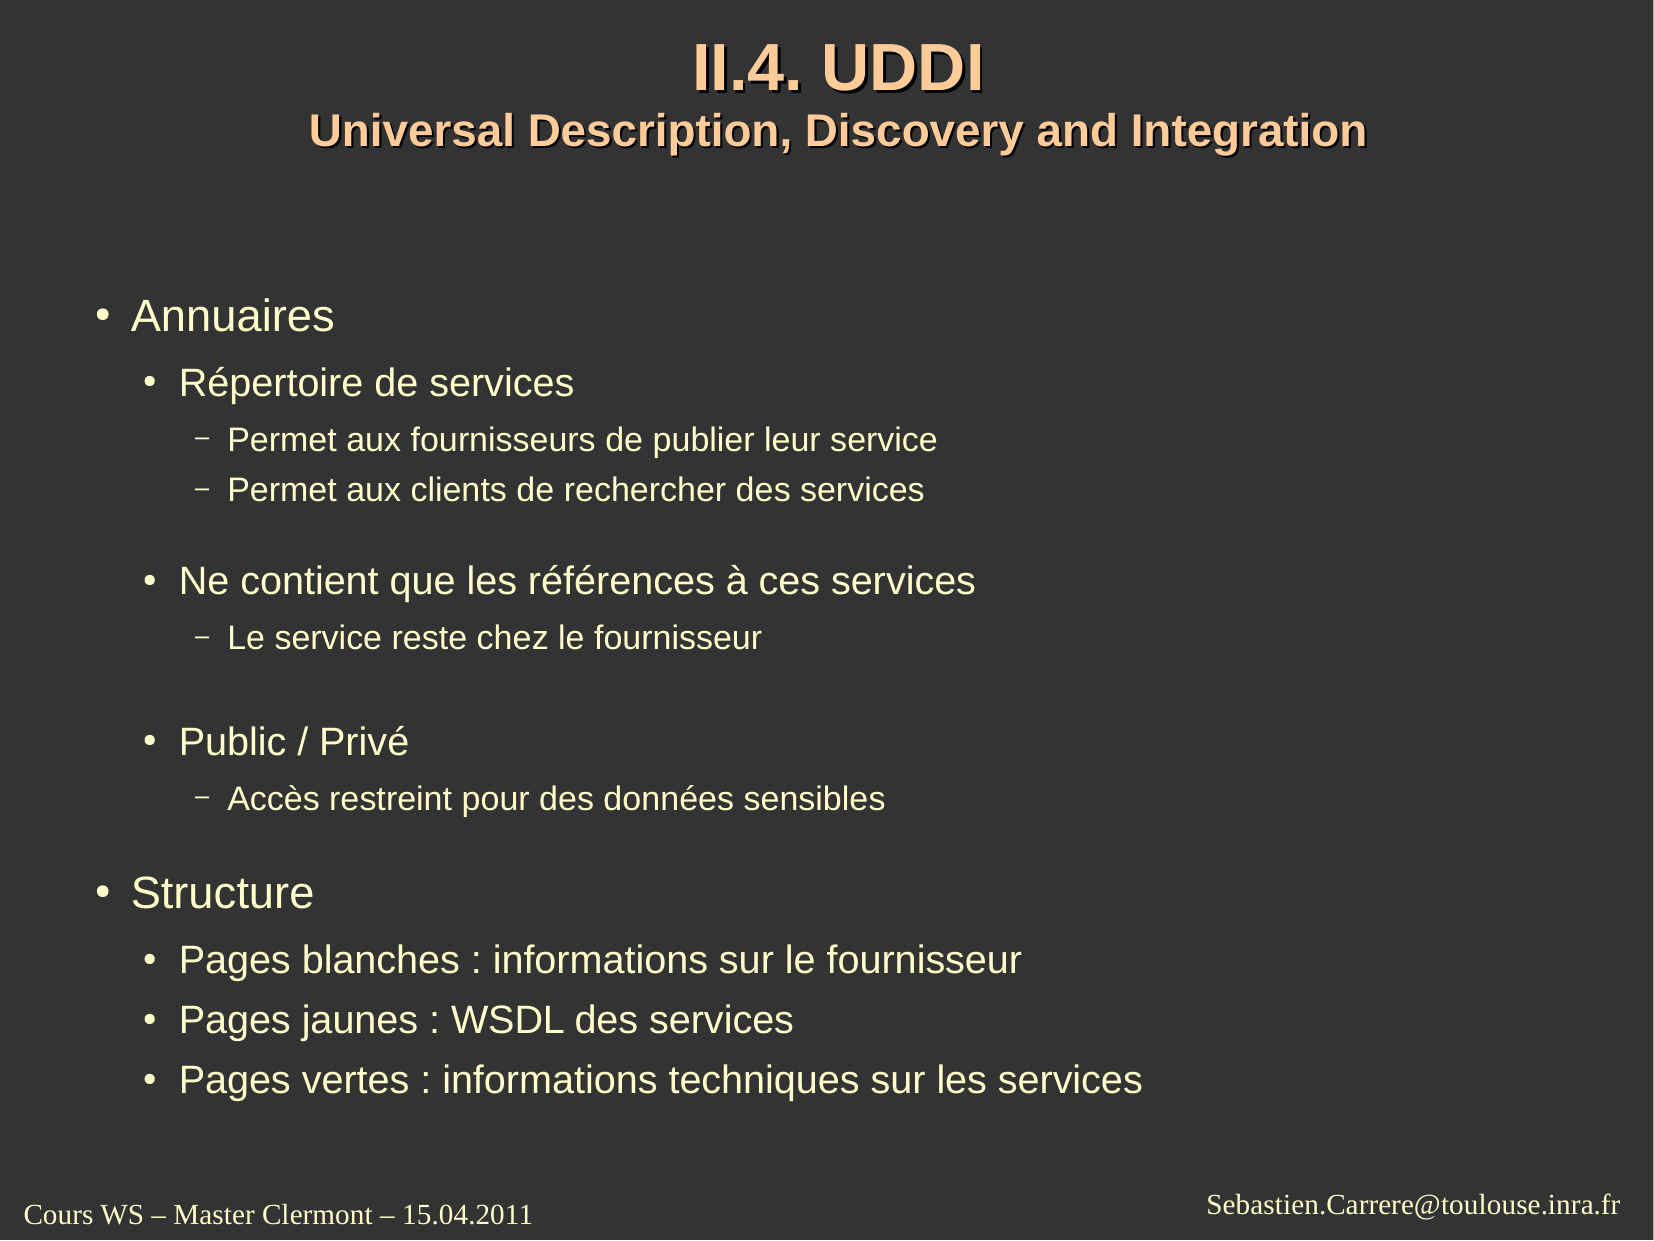

# II.4. UDDI Universal Description, Discovery and Integration
Annuaires
Répertoire de services
Permet aux fournisseurs de publier leur service
Permet aux clients de rechercher des services
Ne contient que les références à ces services
Le service reste chez le fournisseur
Public / Privé
Accès restreint pour des données sensibles
Structure
Pages blanches : informations sur le fournisseur
Pages jaunes : WSDL des services
Pages vertes : informations techniques sur les services